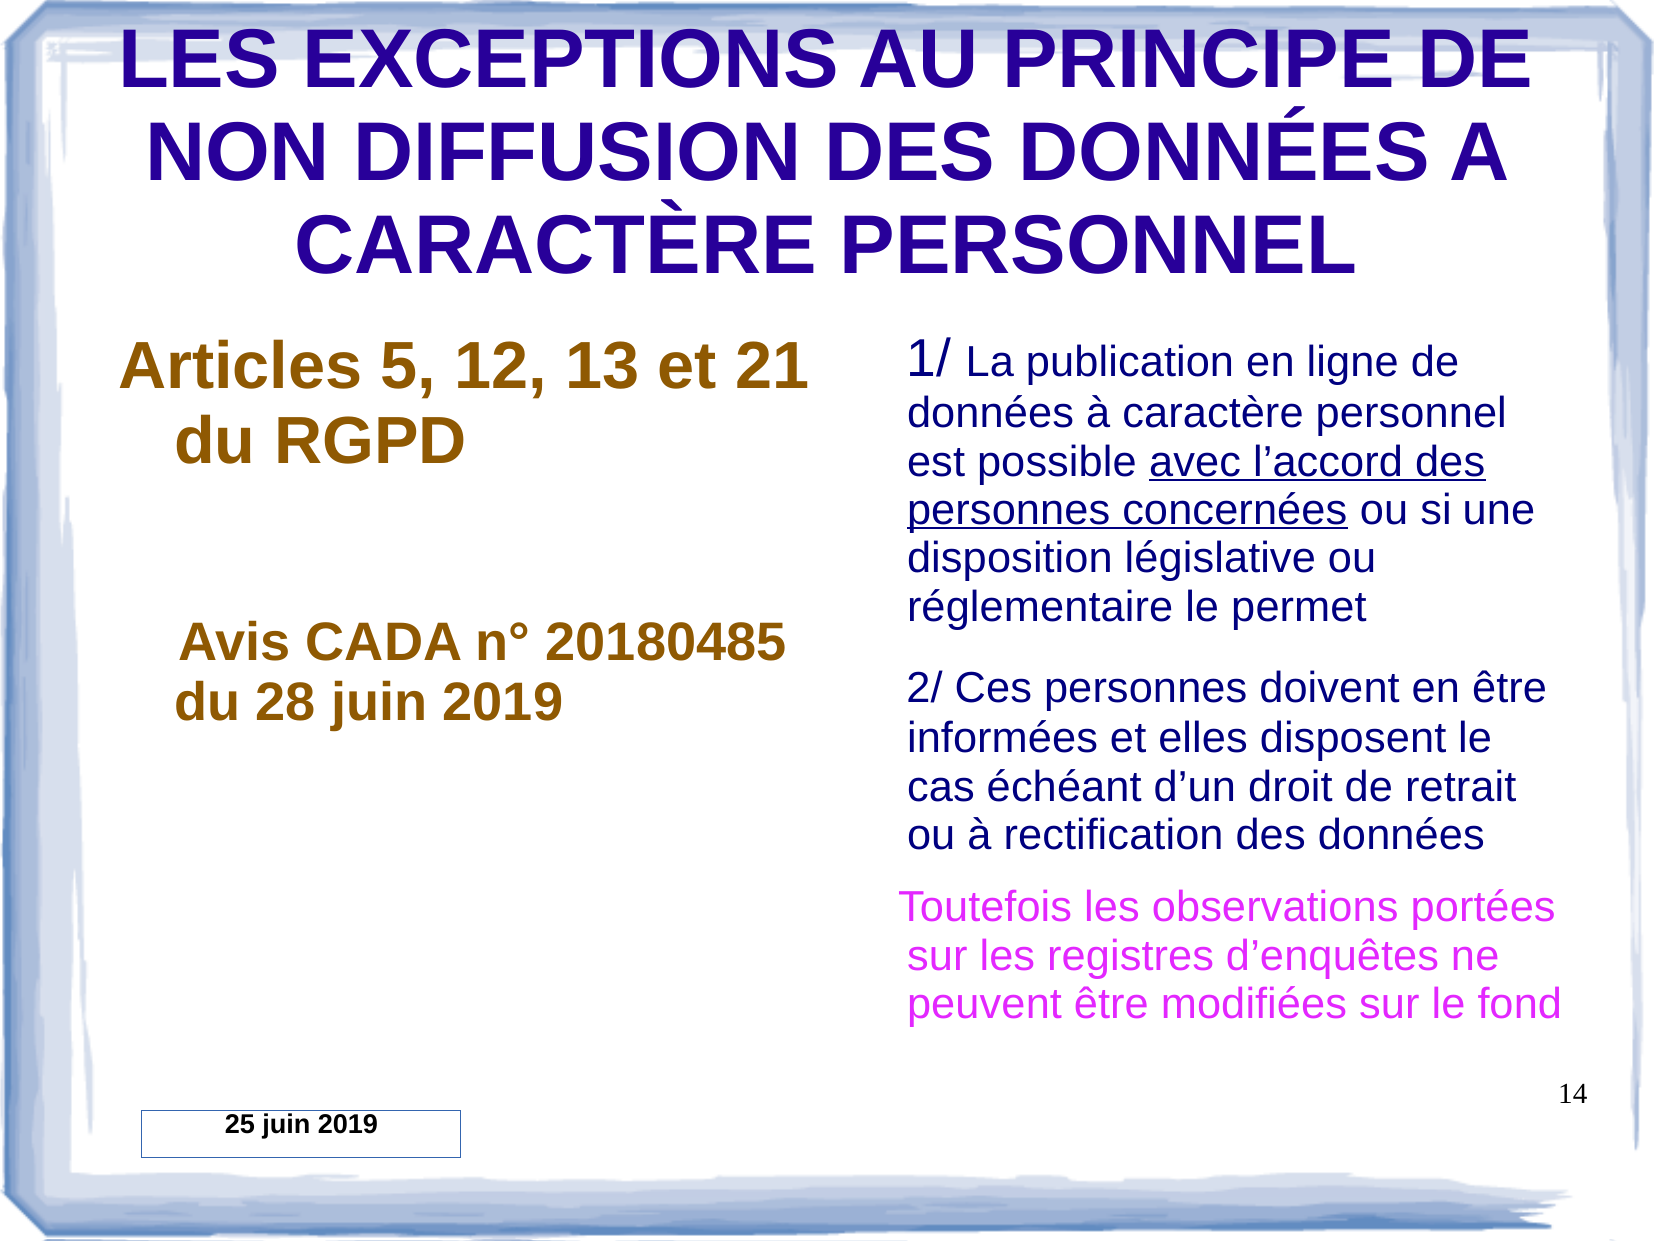

# LES EXCEPTIONS AU PRINCIPE DE NON DIFFUSION DES DONNÉES A CARACTÈRE PERSONNEL
Articles 5, 12, 13 et 21 du RGPD
 Avis CADA n° 20180485 du 28 juin 2019
 1/ La publication en ligne de données à caractère personnel est possible avec l’accord des personnes concernées ou si une disposition législative ou réglementaire le permet
 2/ Ces personnes doivent en être informées et elles disposent le cas échéant d’un droit de retrait ou à rectification des données
 Toutefois les observations portées sur les registres d’enquêtes ne peuvent être modifiées sur le fond
14
25 juin 2019